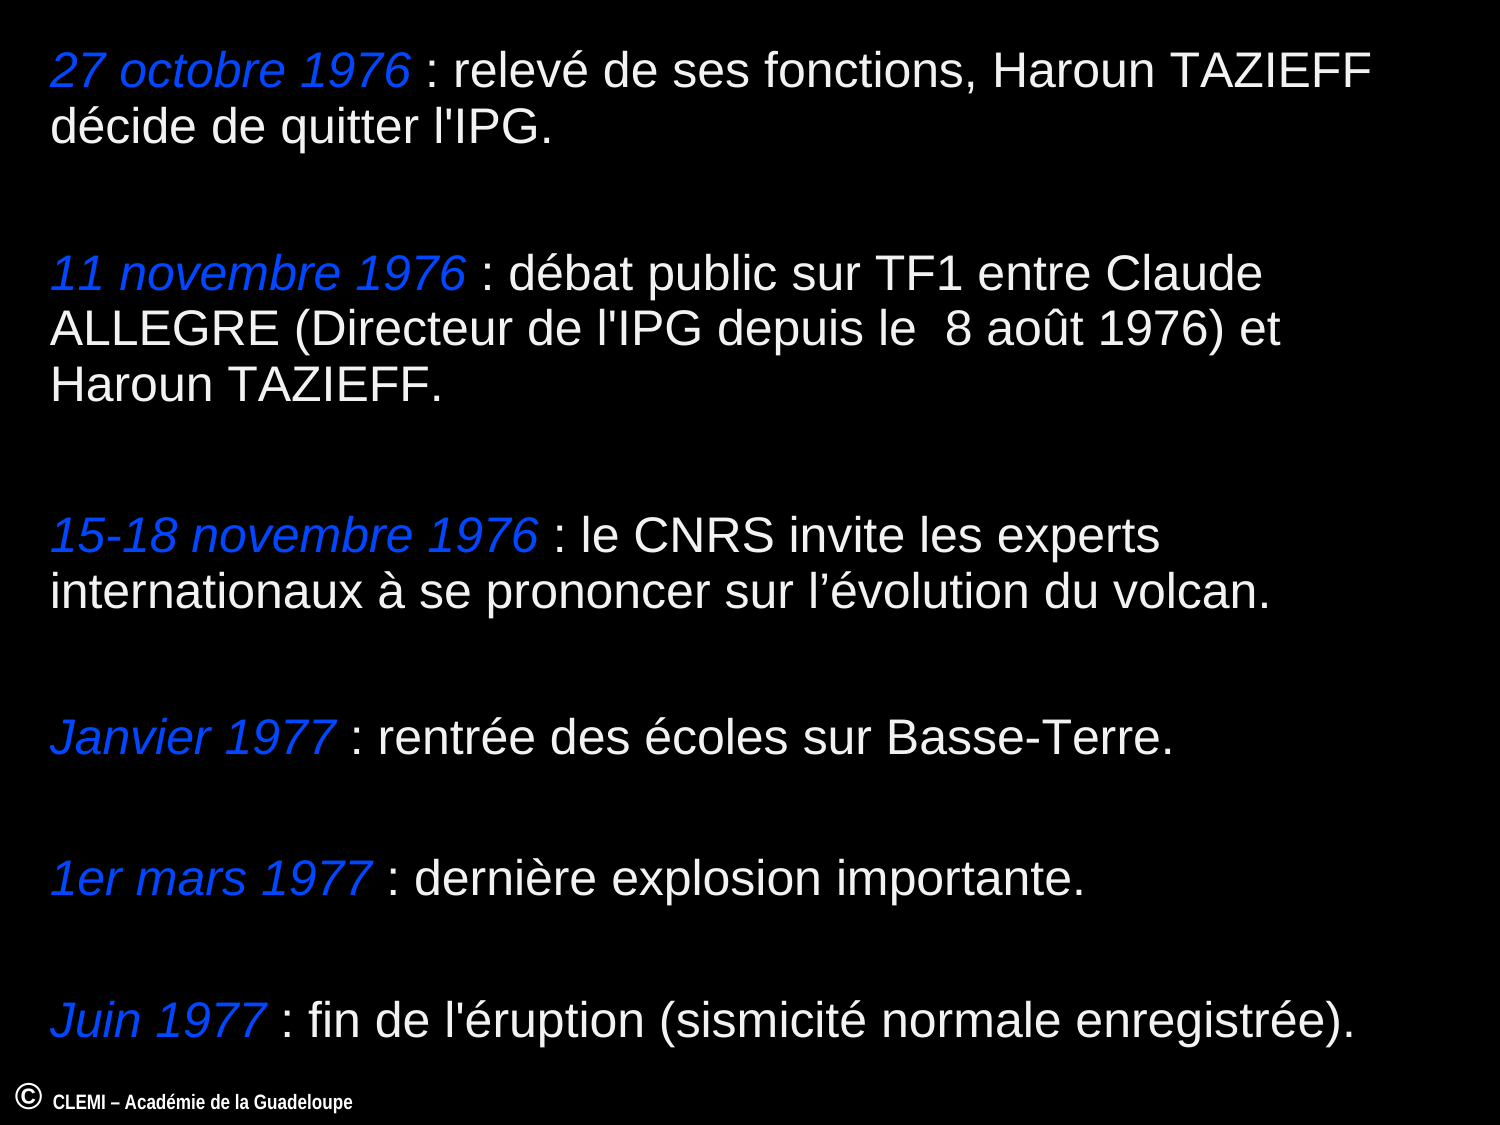

27 octobre 1976 : relevé de ses fonctions, Haroun TAZIEFF décide de quitter l'IPG.
11 novembre 1976 : débat public sur TF1 entre Claude ALLEGRE (Directeur de l'IPG depuis le 8 août 1976) et Haroun TAZIEFF.
15-18 novembre 1976 : le CNRS invite les experts internationaux à se prononcer sur l’évolution du volcan.
Janvier 1977 : rentrée des écoles sur Basse-Terre.
1er mars 1977 : dernière explosion importante.
Juin 1977 : fin de l'éruption (sismicité normale enregistrée).
© CLEMI – Académie de la Guadeloupe